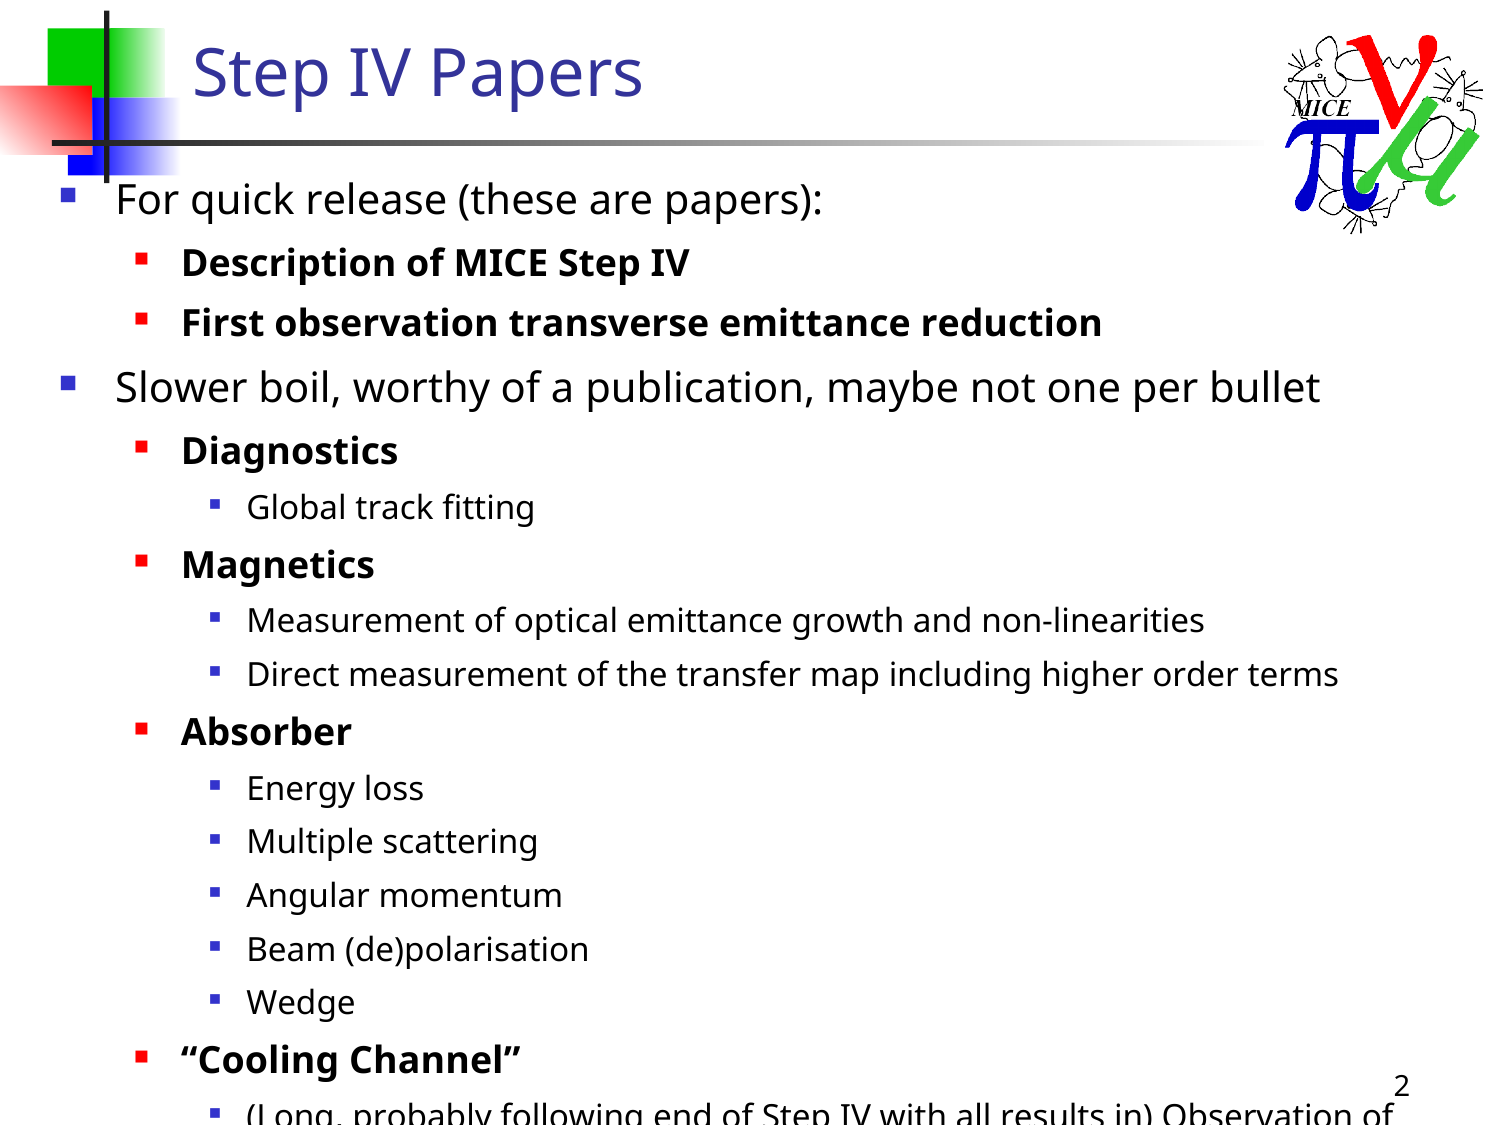

# Step IV Papers
For quick release (these are papers):
Description of MICE Step IV
First observation transverse emittance reduction
Slower boil, worthy of a publication, maybe not one per bullet
Diagnostics
Global track fitting
Magnetics
Measurement of optical emittance growth and non-linearities
Direct measurement of the transfer map including higher order terms
Absorber
Energy loss
Multiple scattering
Angular momentum
Beam (de)polarisation
Wedge
“Cooling Channel”
(Long, probably following end of Step IV with all results in) Observation of transverse emittance reduction
Emittance exchange with wedge
2